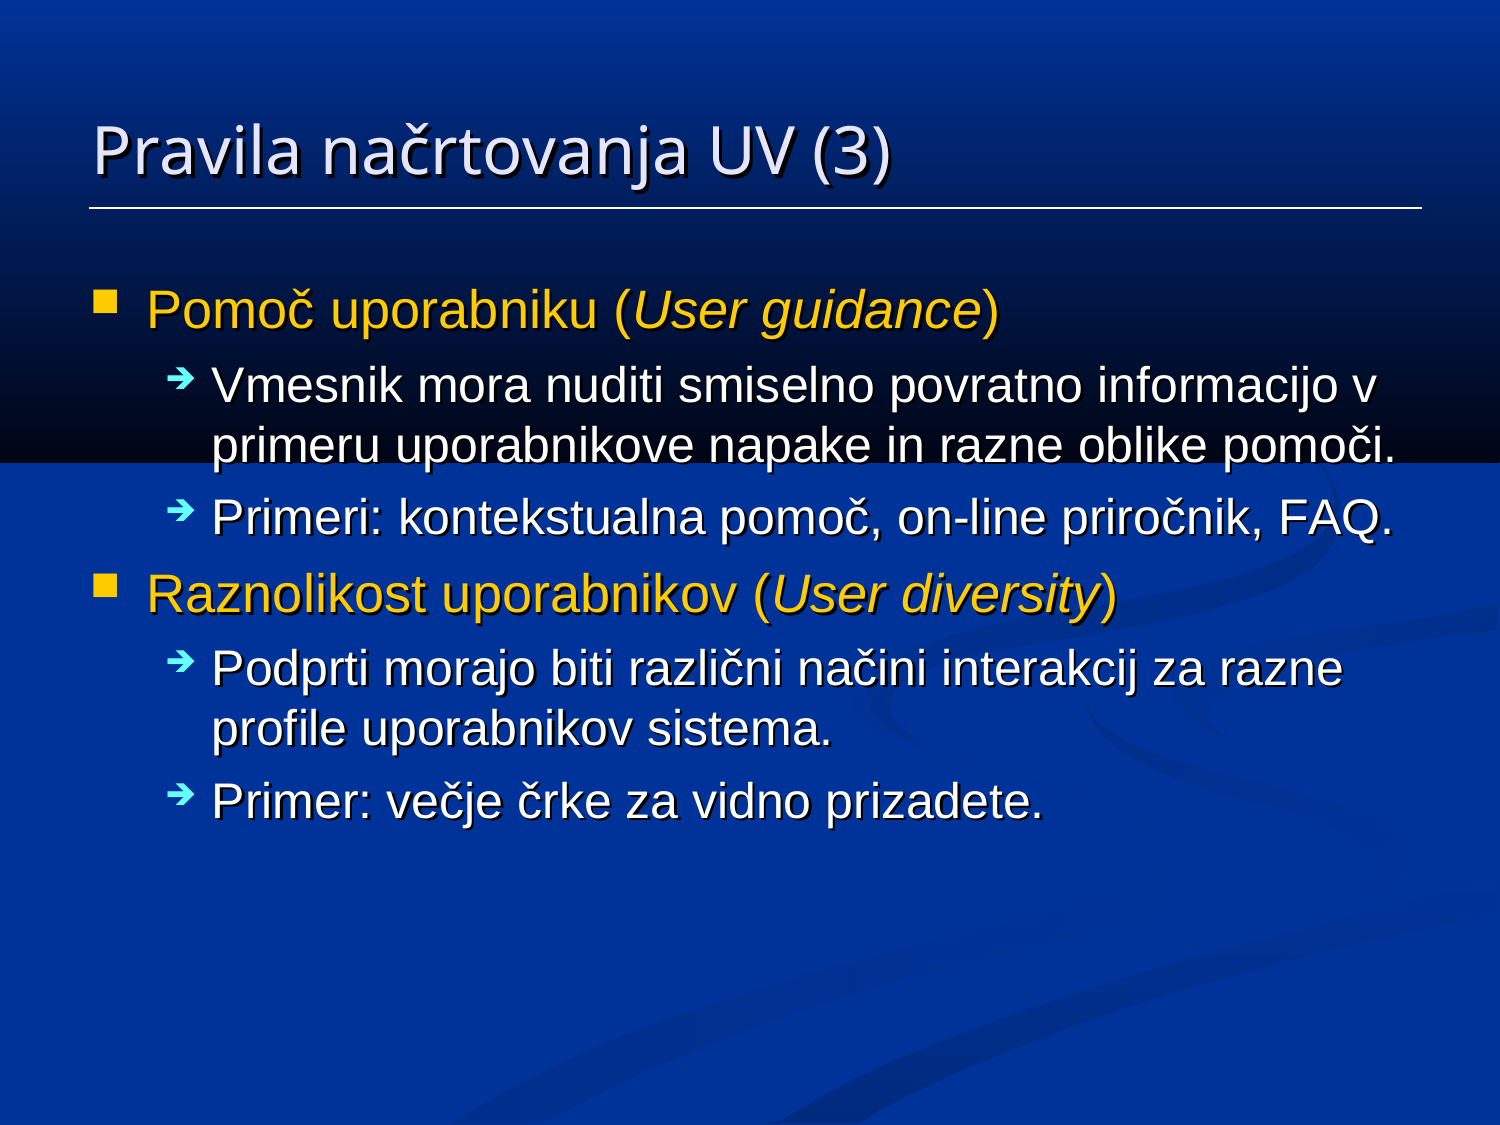

Pravila načrtovanja UV (3)
# Pomoč uporabniku (User guidance)
Vmesnik mora nuditi smiselno povratno informacijo v primeru uporabnikove napake in razne oblike pomoči.
Primeri: kontekstualna pomoč, on-line priročnik, FAQ.
Raznolikost uporabnikov (User diversity)
Podprti morajo biti različni načini interakcij za razne profile uporabnikov sistema.
Primer: večje črke za vidno prizadete.